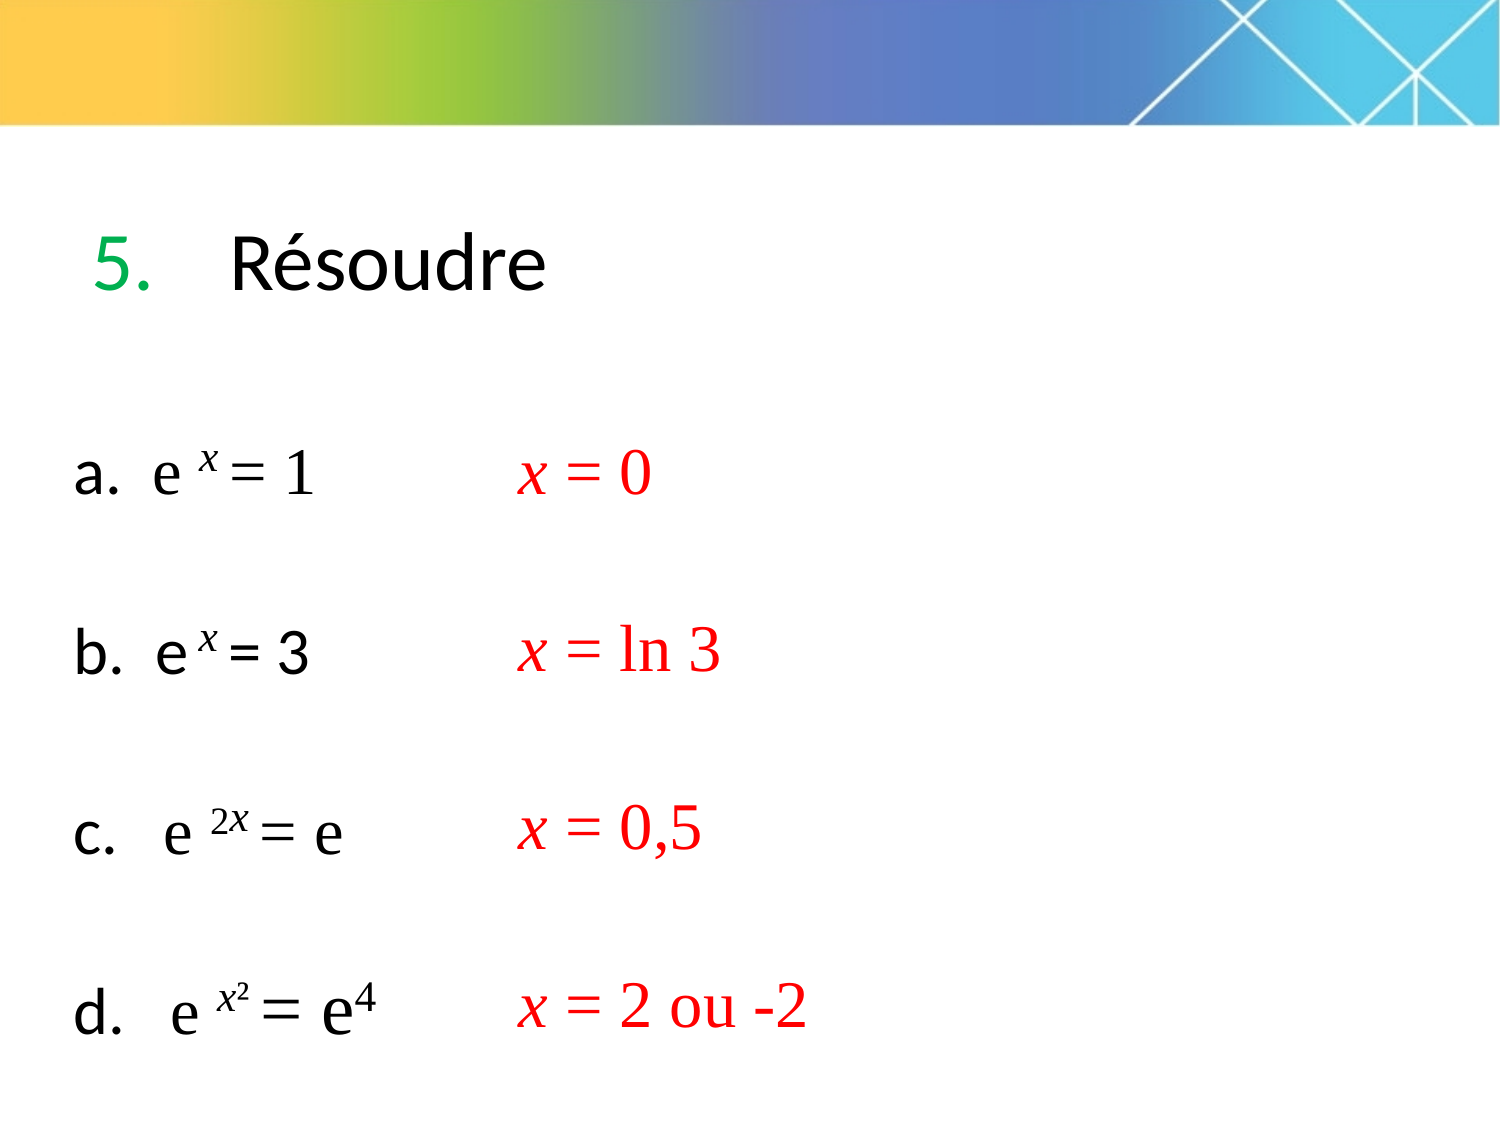

# Résoudre
a. e x = 1
b. e x = 3
c. e 2x = e
d. e x² = e4
x = 0
x = ln 3
x = 0,5
x = 2 ou -2